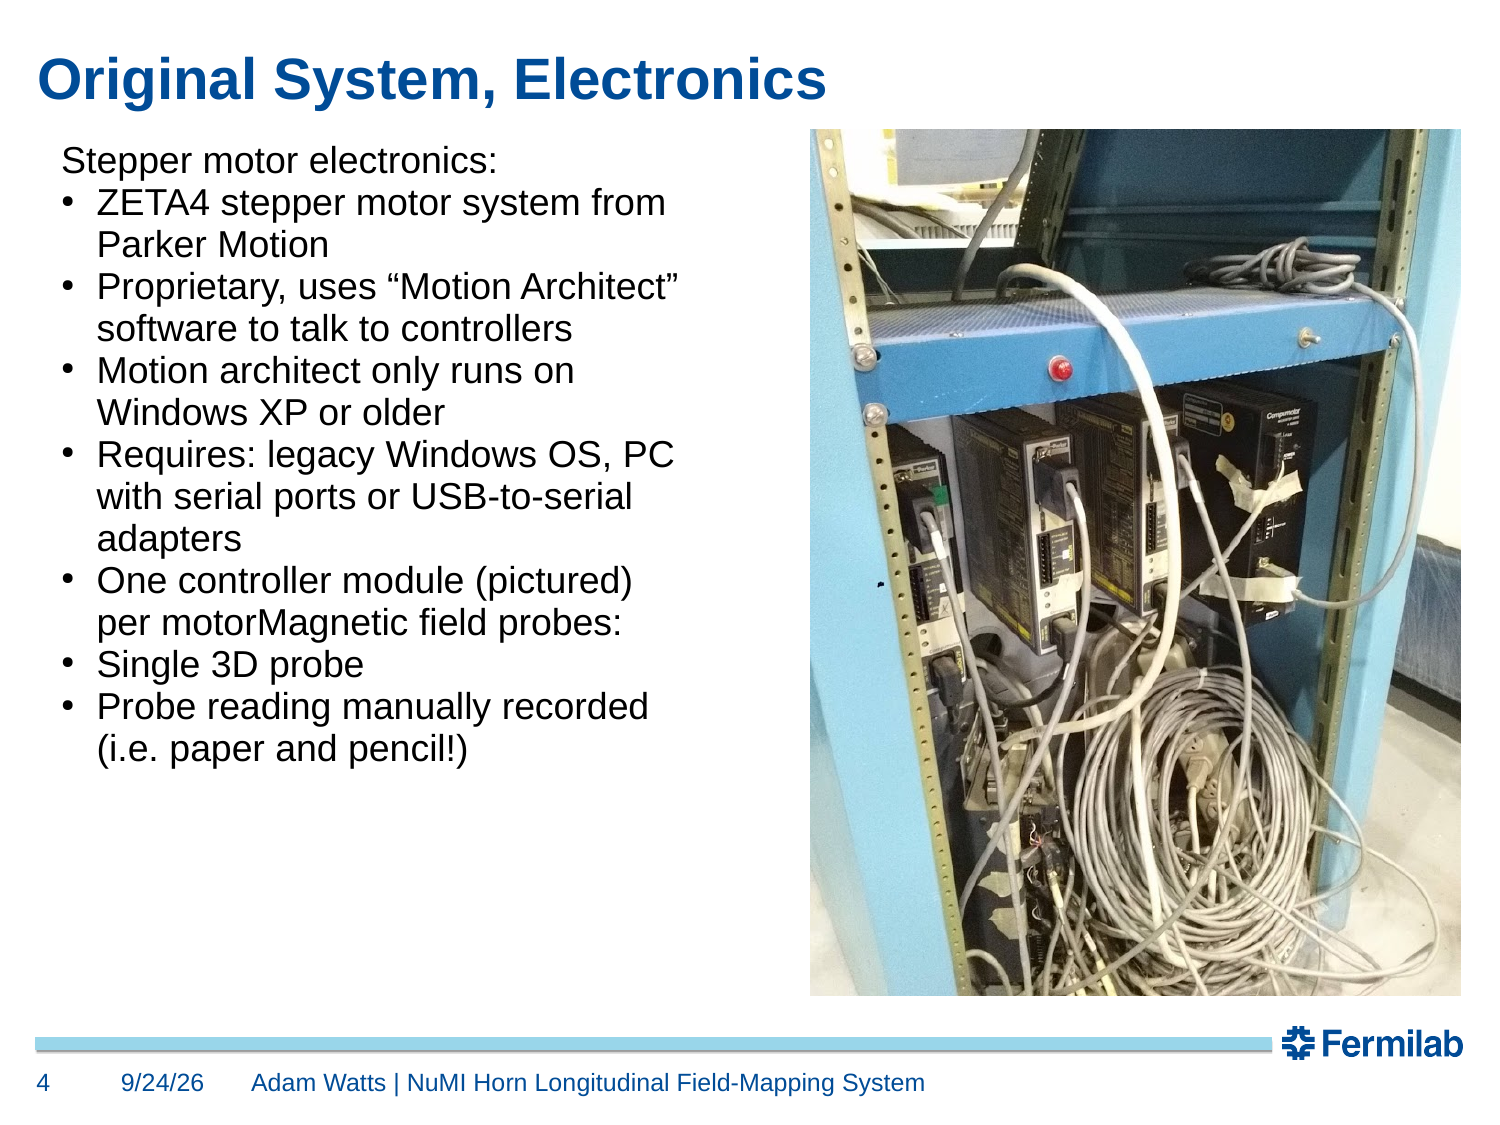

# Original System, Electronics
Stepper motor electronics:
ZETA4 stepper motor system from Parker Motion
Proprietary, uses “Motion Architect” software to talk to controllers
Motion architect only runs on Windows XP or older
Requires: legacy Windows OS, PC with serial ports or USB-to-serial adapters
One controller module (pictured) per motorMagnetic field probes:
Single 3D probe
Probe reading manually recorded (i.e. paper and pencil!)
Adam Watts | NuMI Horn Longitudinal Field-Mapping System